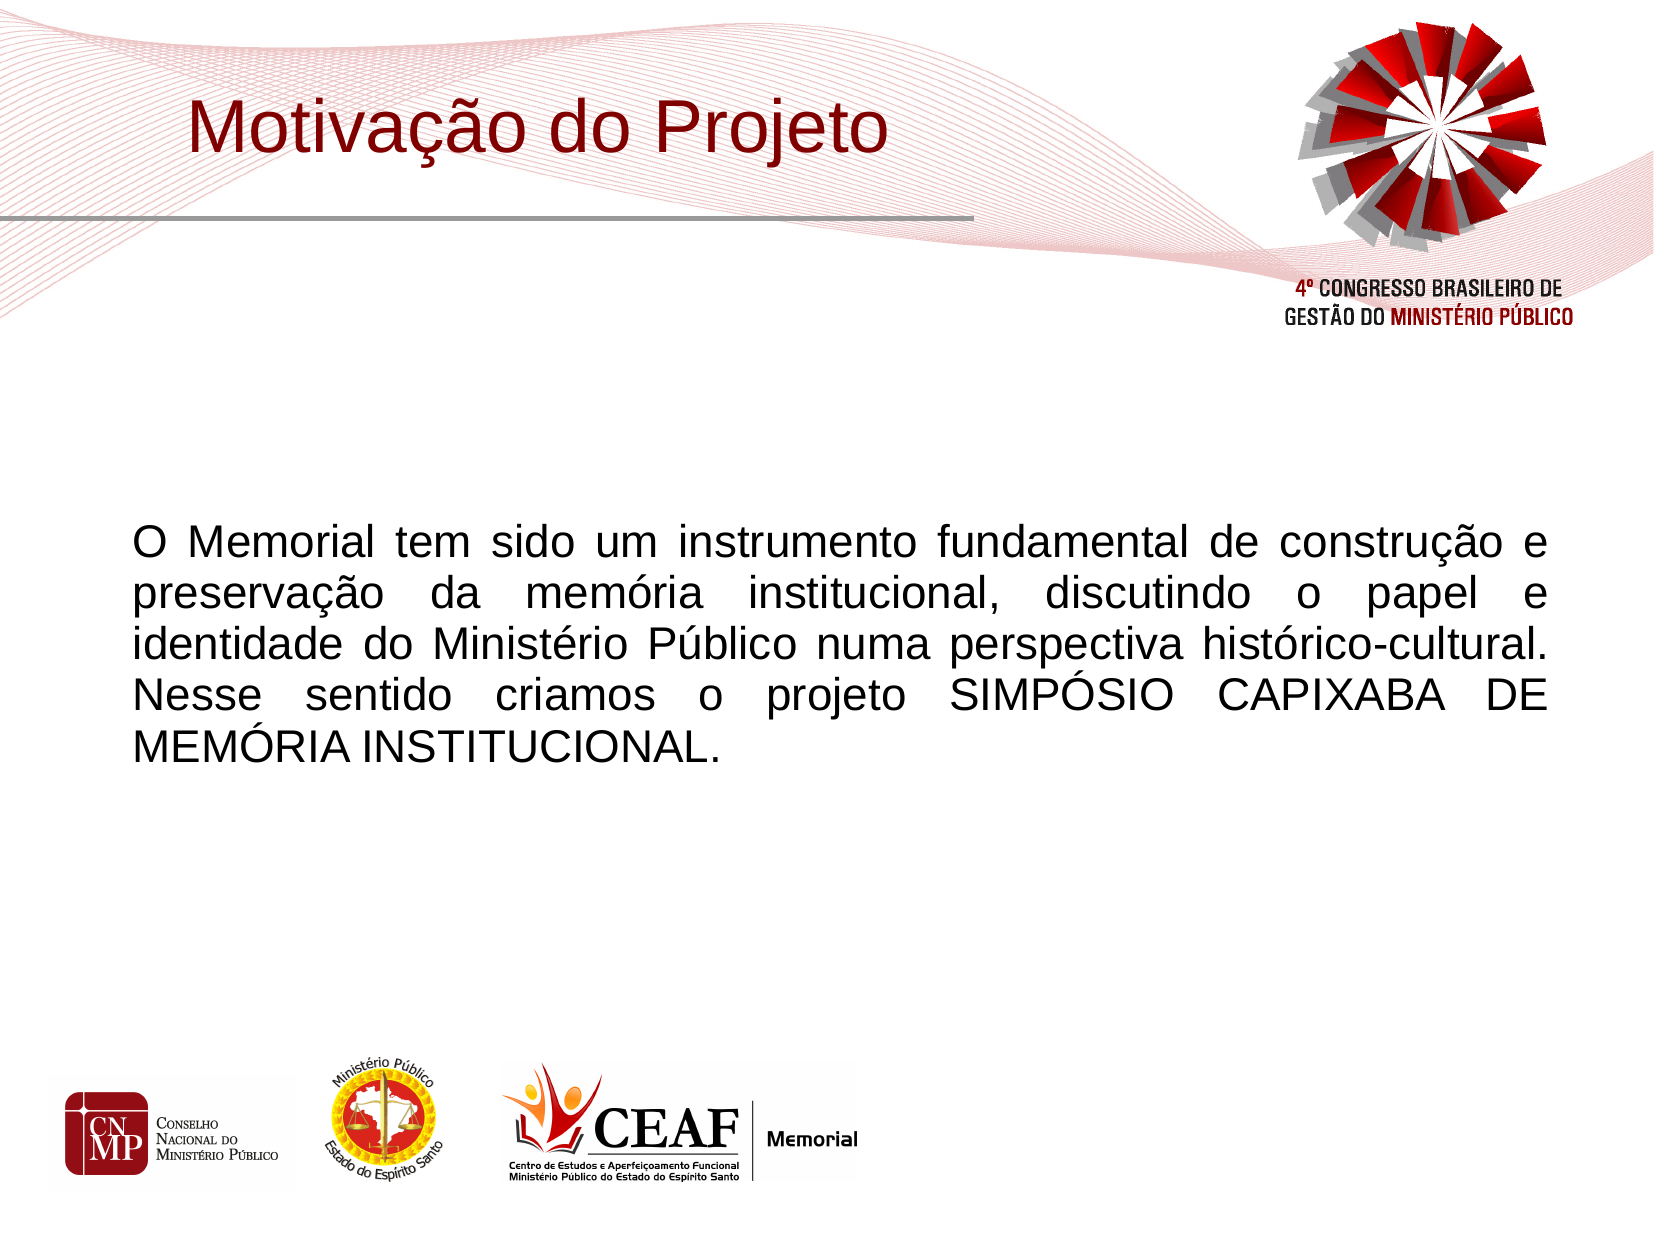

Motivação do Projeto
O Memorial tem sido um instrumento fundamental de construção e preservação da memória institucional, discutindo o papel e identidade do Ministério Público numa perspectiva histórico-cultural. Nesse sentido criamos o projeto SIMPÓSIO CAPIXABA DE MEMÓRIA INSTITUCIONAL.